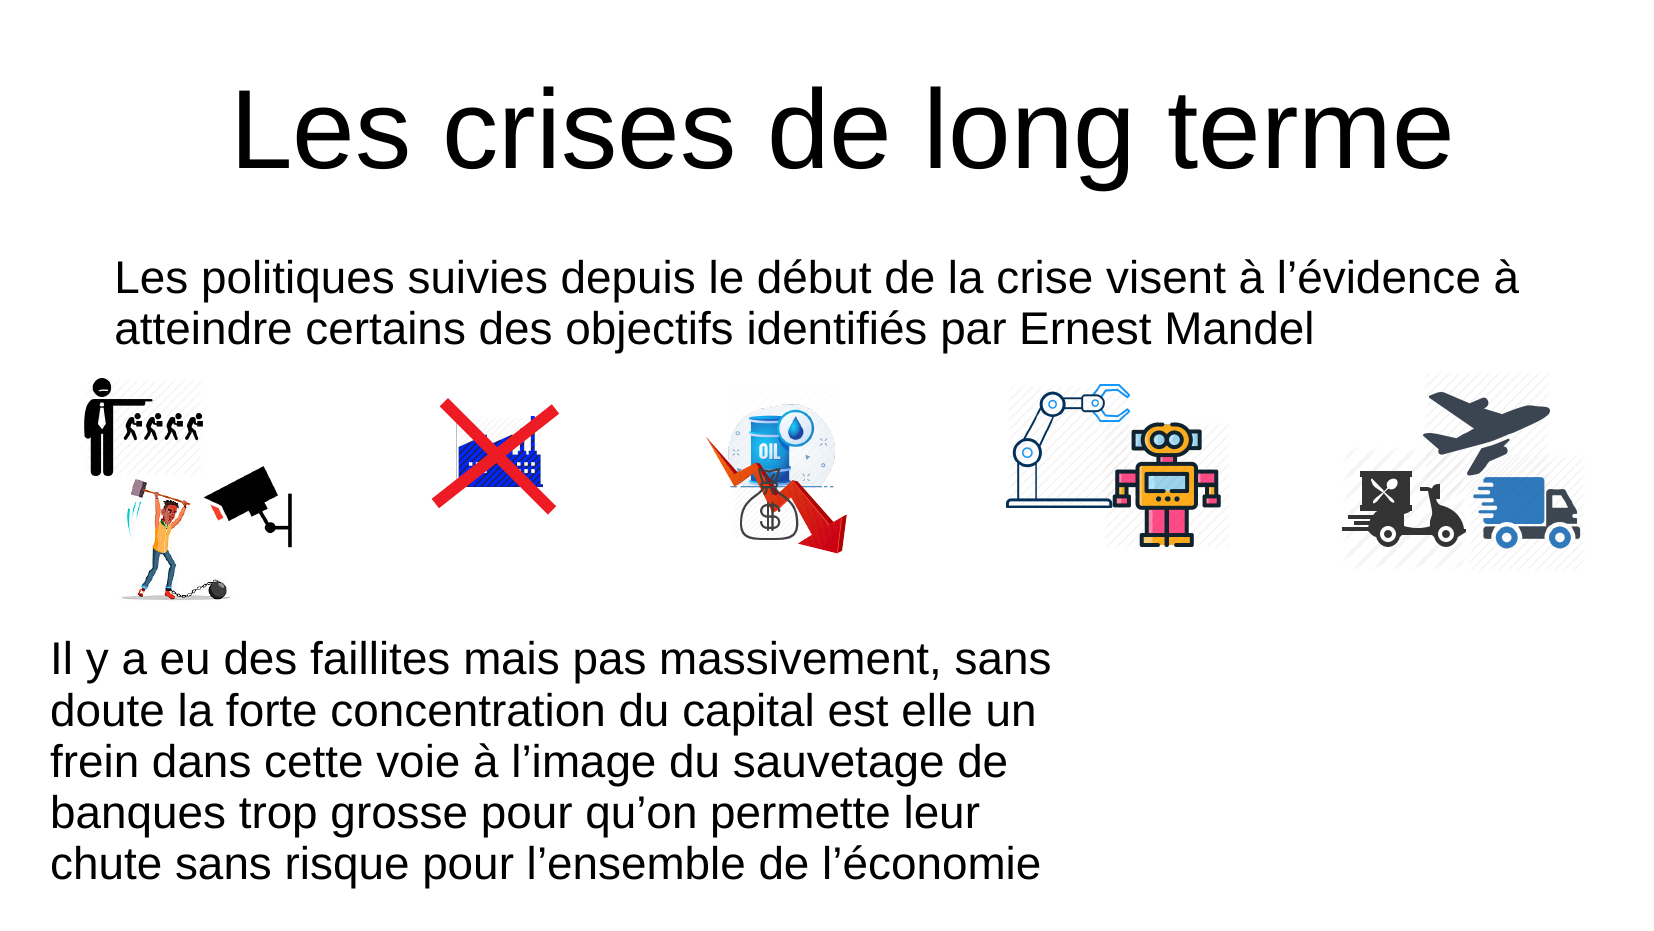

# Les crises de long terme
Les politiques suivies depuis le début de la crise visent à l’évidence à atteindre certains des objectifs identifiés par Ernest Mandel
Il y a eu des faillites mais pas massivement, sans doute la forte concentration du capital est elle un frein dans cette voie à l’image du sauvetage de banques trop grosse pour qu’on permette leur chute sans risque pour l’ensemble de l’économie